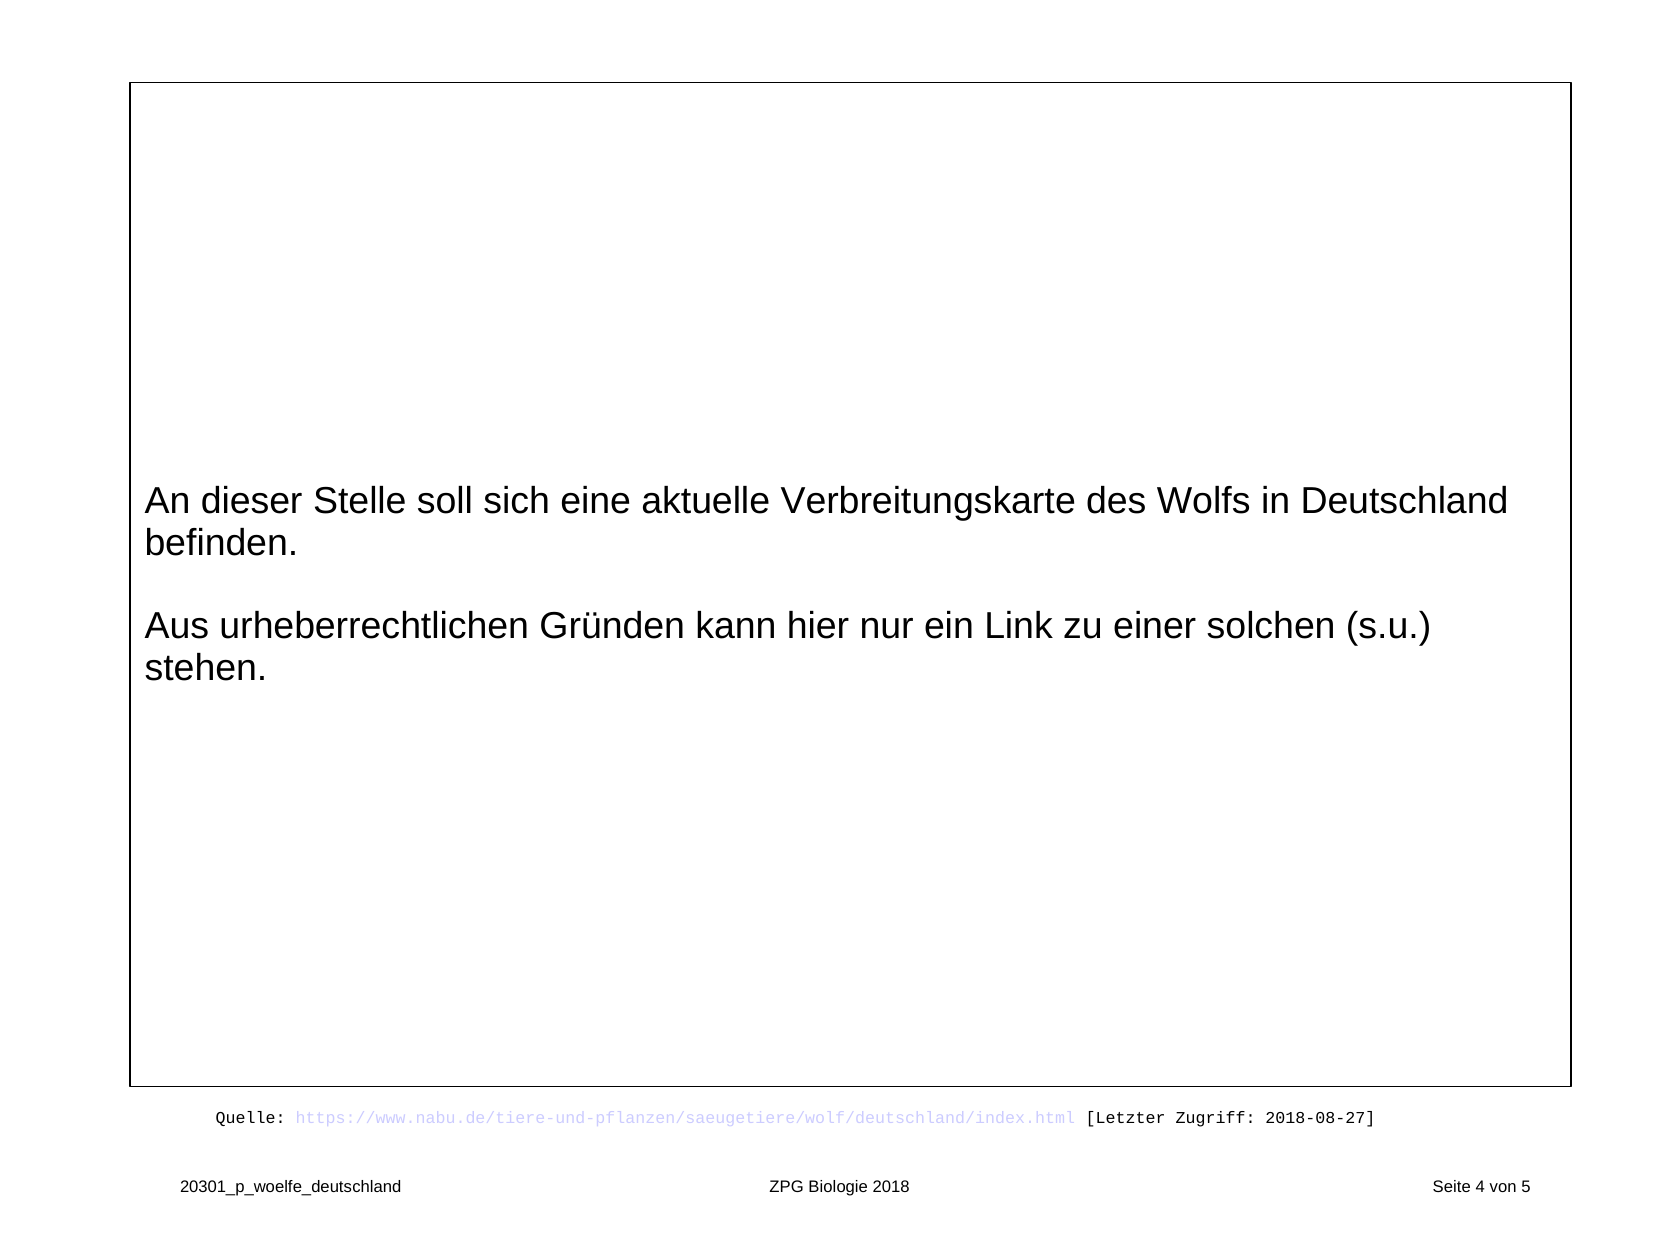

An dieser Stelle soll sich eine aktuelle Verbreitungskarte des Wolfs in Deutschland befinden.
Aus urheberrechtlichen Gründen kann hier nur ein Link zu einer solchen (s.u.) stehen.
Quelle: https://www.nabu.de/tiere-und-pflanzen/saeugetiere/wolf/deutschland/index.html [Letzter Zugriff: 2018-08-27]
20301_p_woelfe_deutschland					ZPG Biologie 2018								Seite 4 von 5